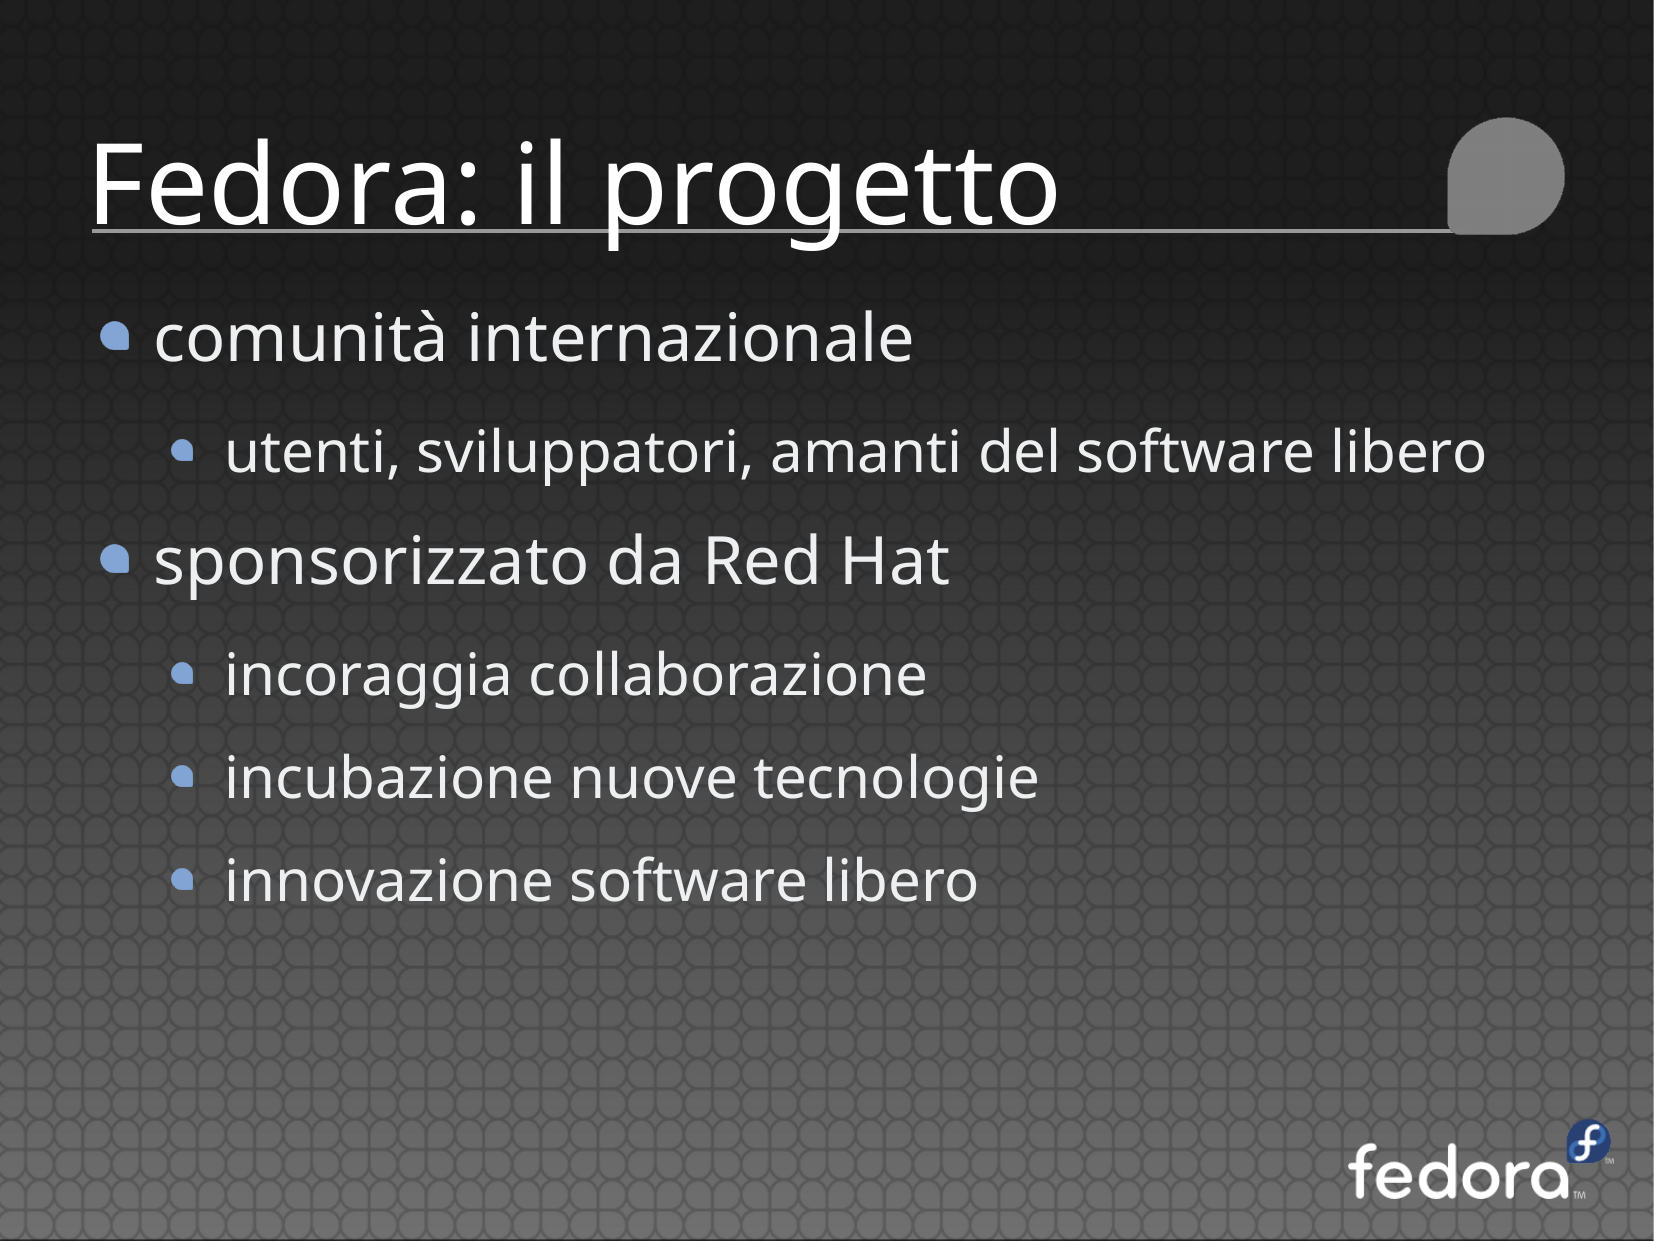

# Fedora: il progetto
comunità internazionale
utenti, sviluppatori, amanti del software libero
sponsorizzato da Red Hat
incoraggia collaborazione
incubazione nuove tecnologie
innovazione software libero